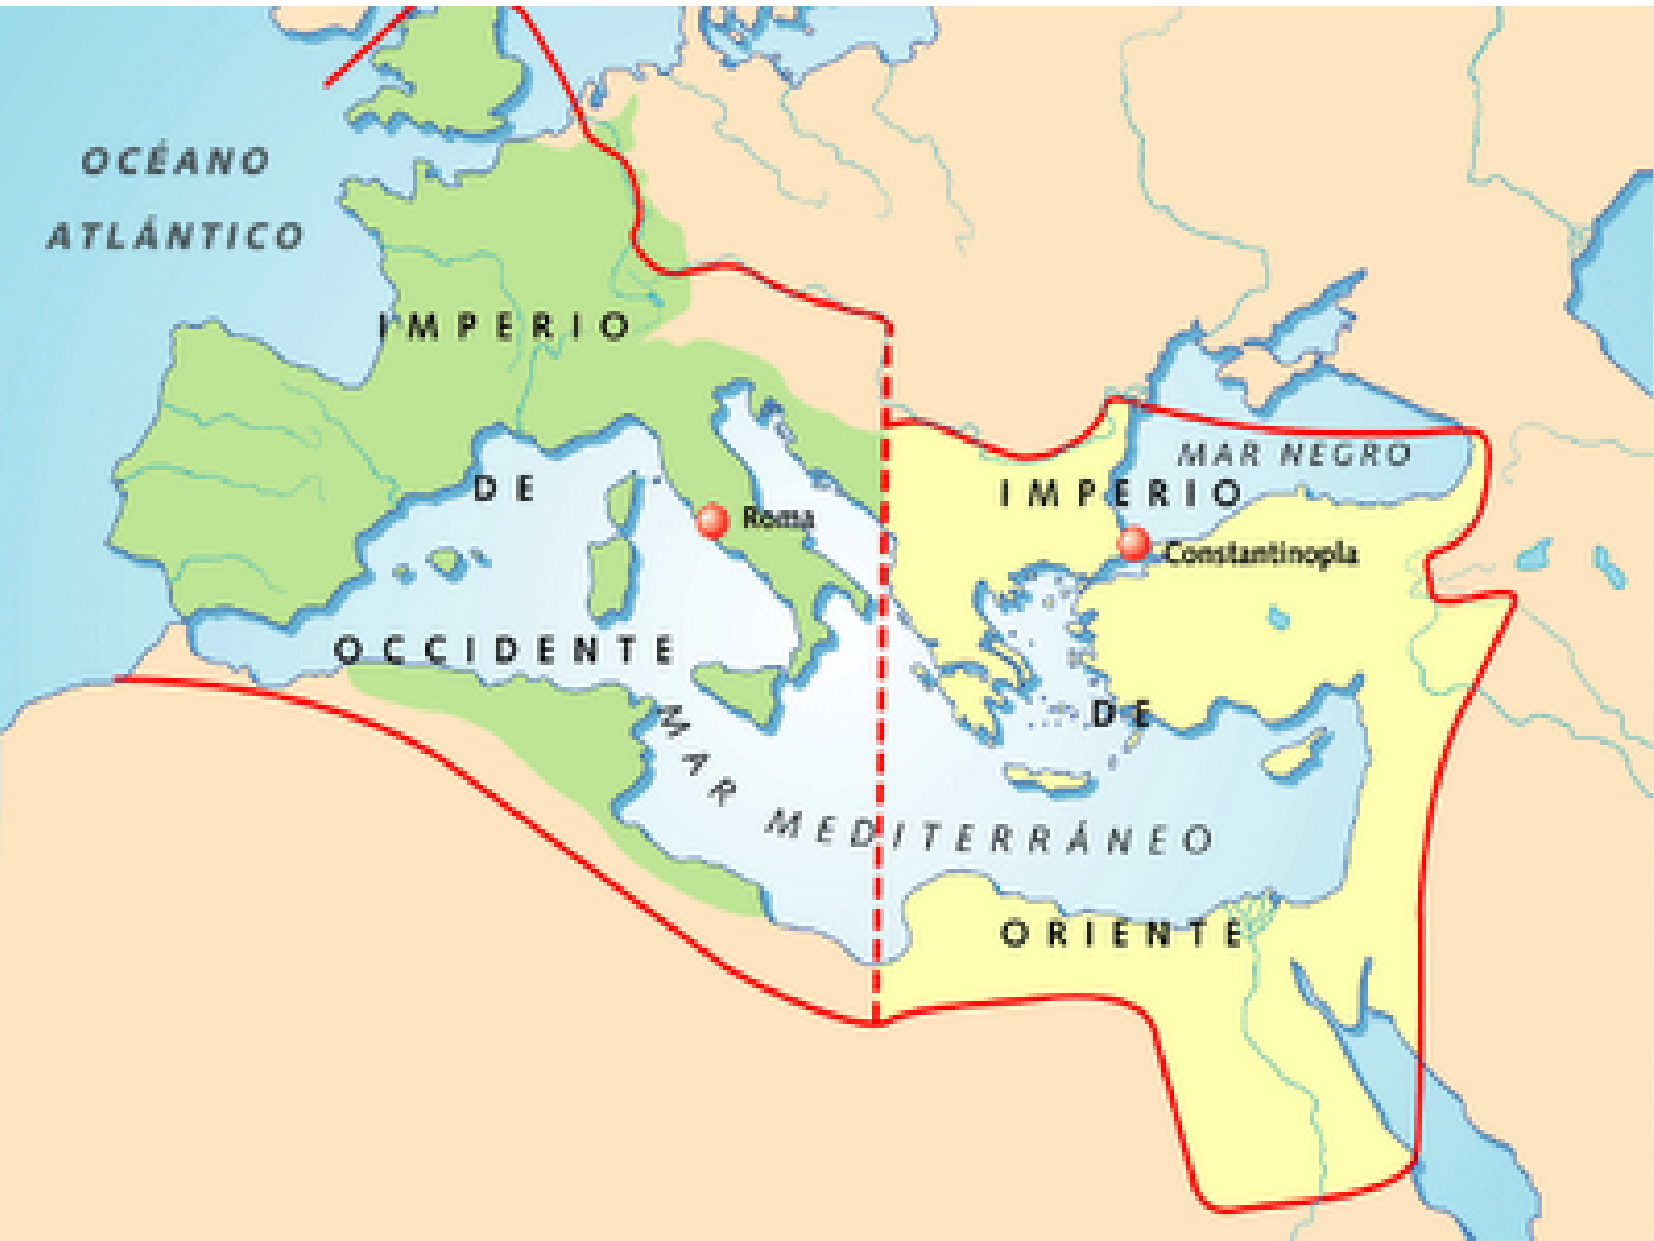

EL FINAL DEL IMPERIO
IMPERIO ROMANO
OCCIDENTAL
HONORIO
CAPITAL ROMA
EL 476 DESAPARECE OFICIALMENTE CON EL
DESTRONAMIENTO DEL ÚLTIMO EMPERADOR
TEODOSIO DIVIDE EL IMPERIO
ENTRE SUS HIJOS,(395 DC)
IMPERIO ROMANO
ORIENTAL,(BIZANCIO)
CAPITAL
 CONSTANTINOPLA
ARCADIO
PERVIVIRÁ HASTA LA CONQUISTA DE
LOS TURCOS EL 1453